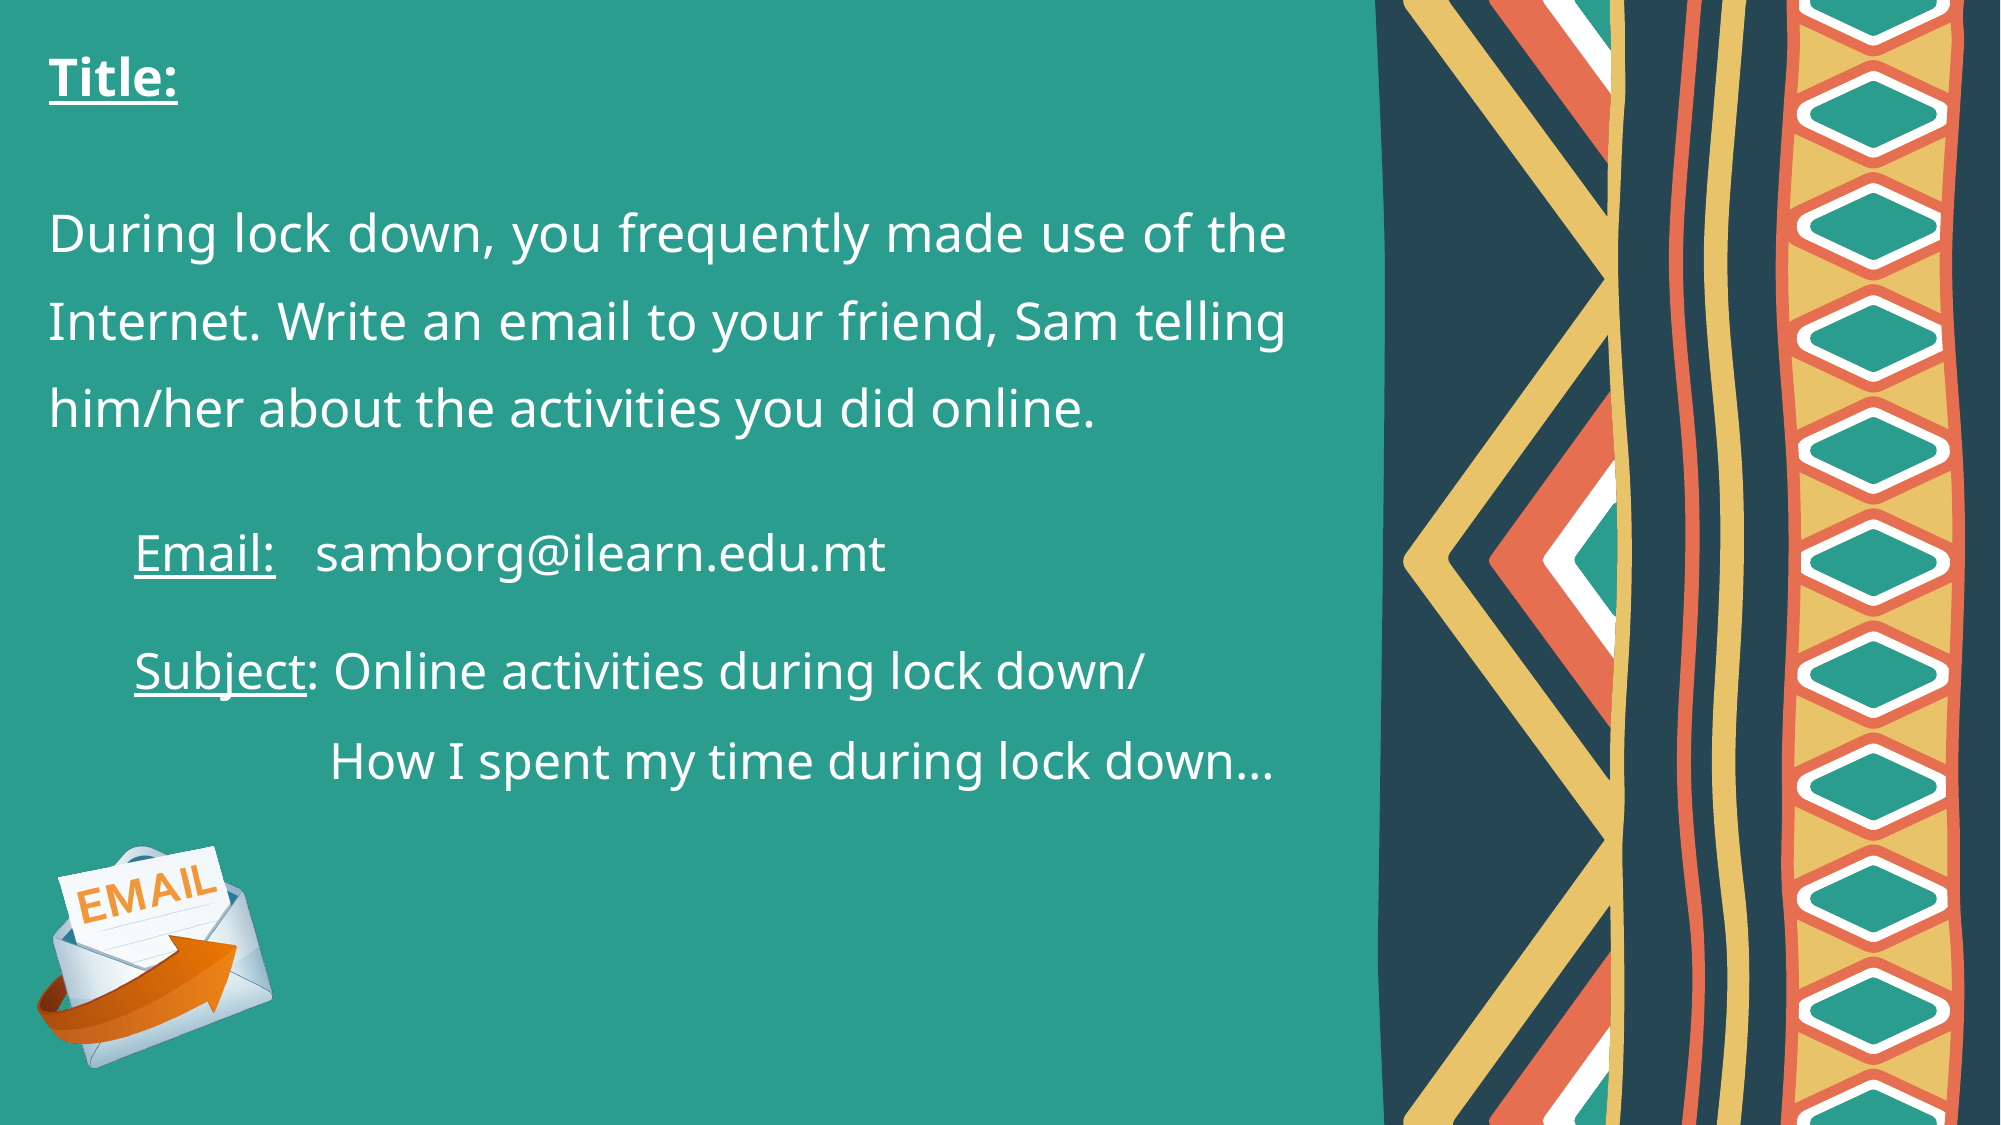

#
Title:
During lock down, you frequently made use of the Internet. Write an email to your friend, Sam telling him/her about the activities you did online.
Email: samborg@ilearn.edu.mt
Subject: Online activities during lock down/
 How I spent my time during lock down…